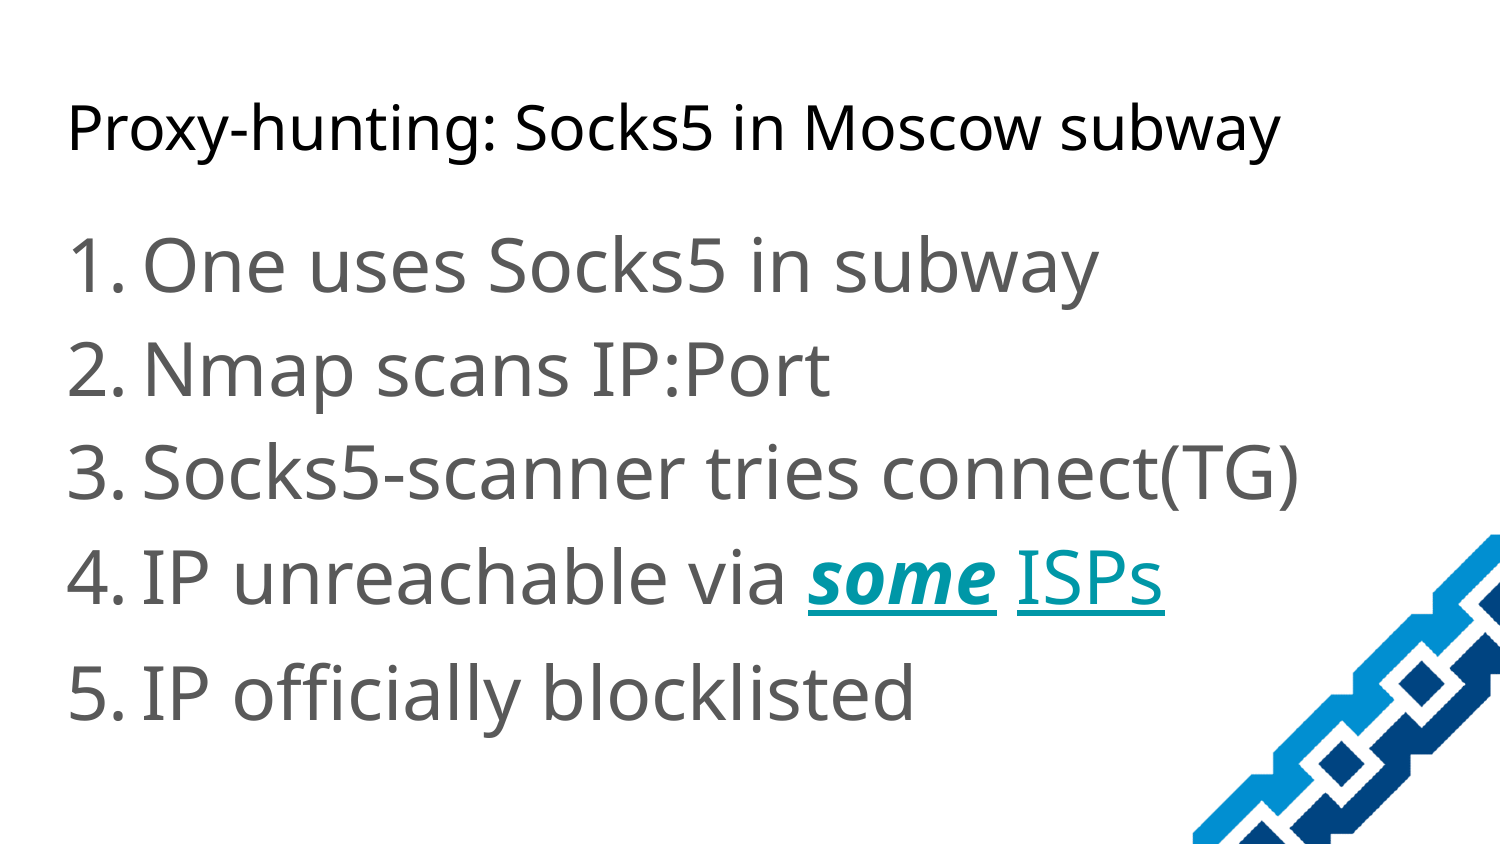

# Proxy-hunting: Socks5 in Moscow subway
One uses Socks5 in subway
Nmap scans IP:Port
Socks5-scanner tries connect(TG)
IP unreachable via some ISPs
IP officially blocklisted